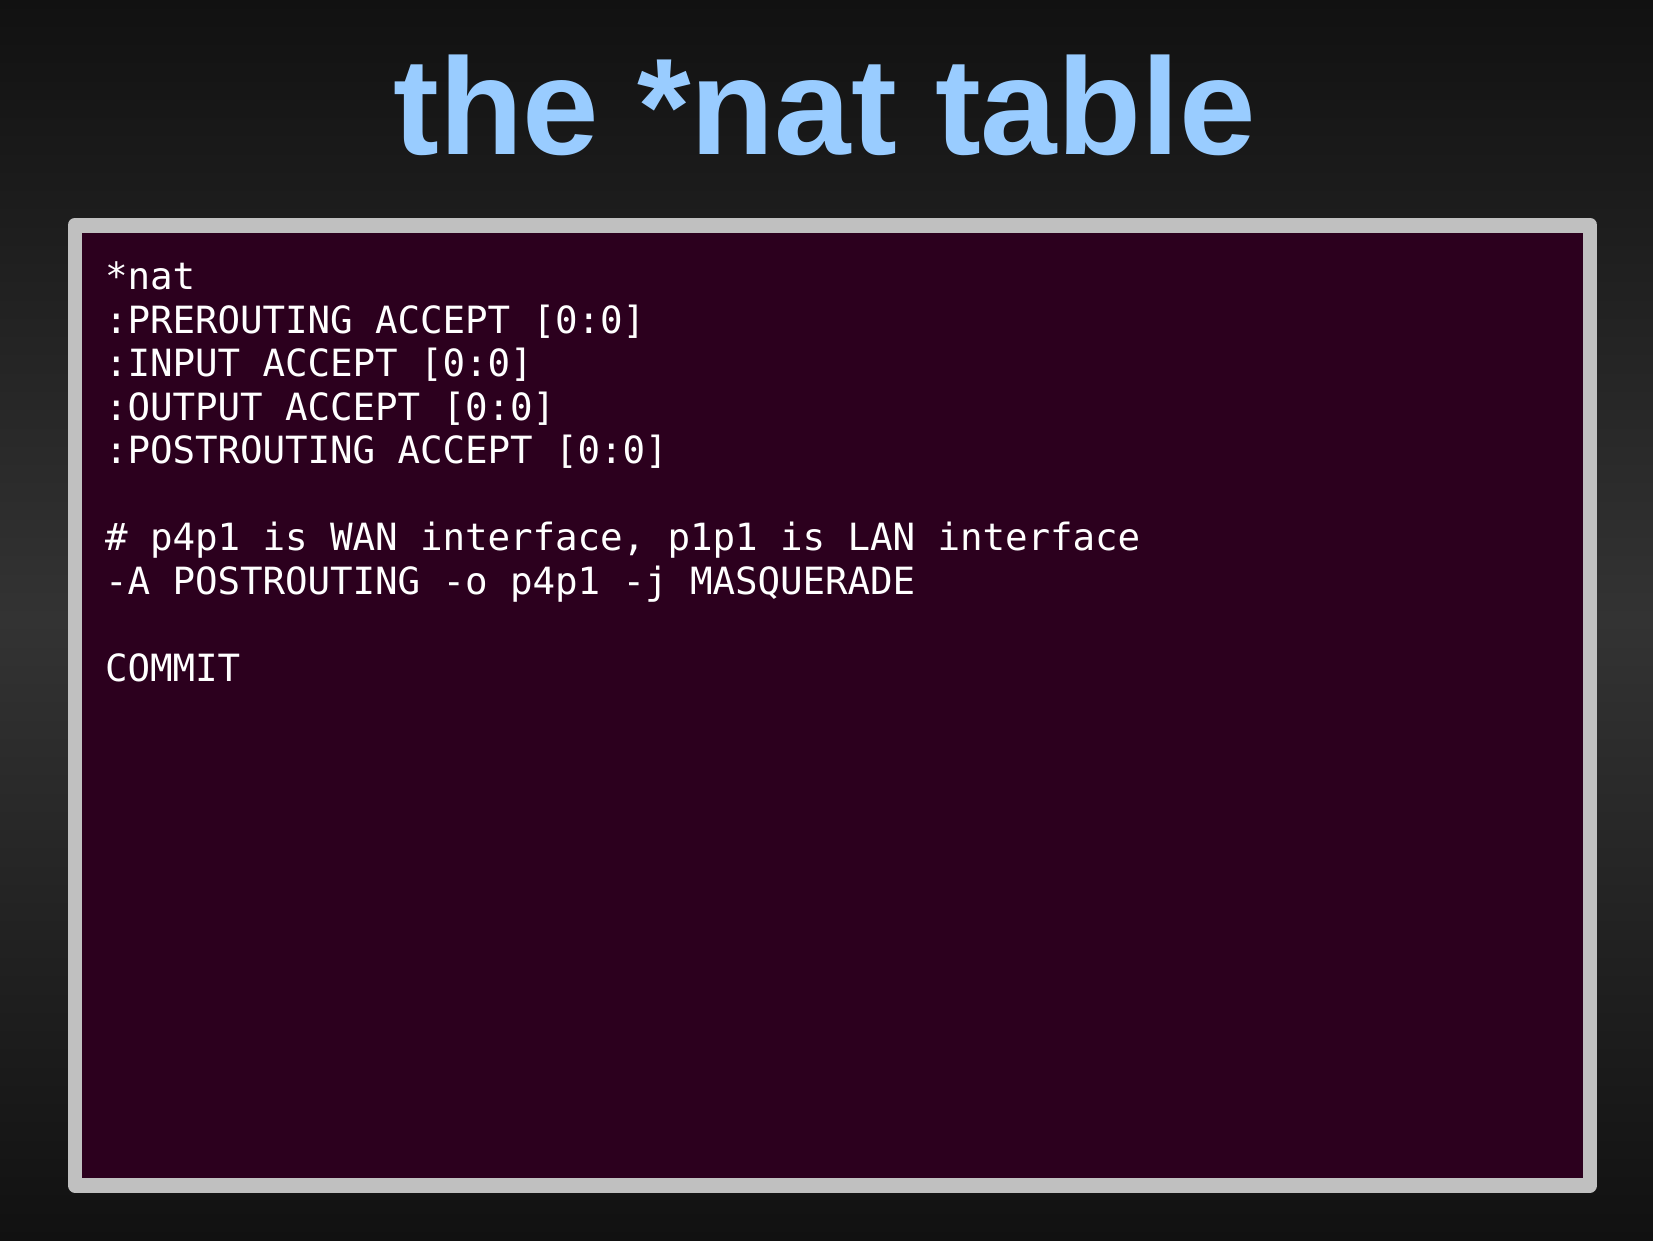

# the *nat table
*nat
:PREROUTING ACCEPT [0:0]
:INPUT ACCEPT [0:0]
:OUTPUT ACCEPT [0:0]
:POSTROUTING ACCEPT [0:0]
# p4p1 is WAN interface, p1p1 is LAN interface
-A POSTROUTING -o p4p1 -j MASQUERADE
COMMIT